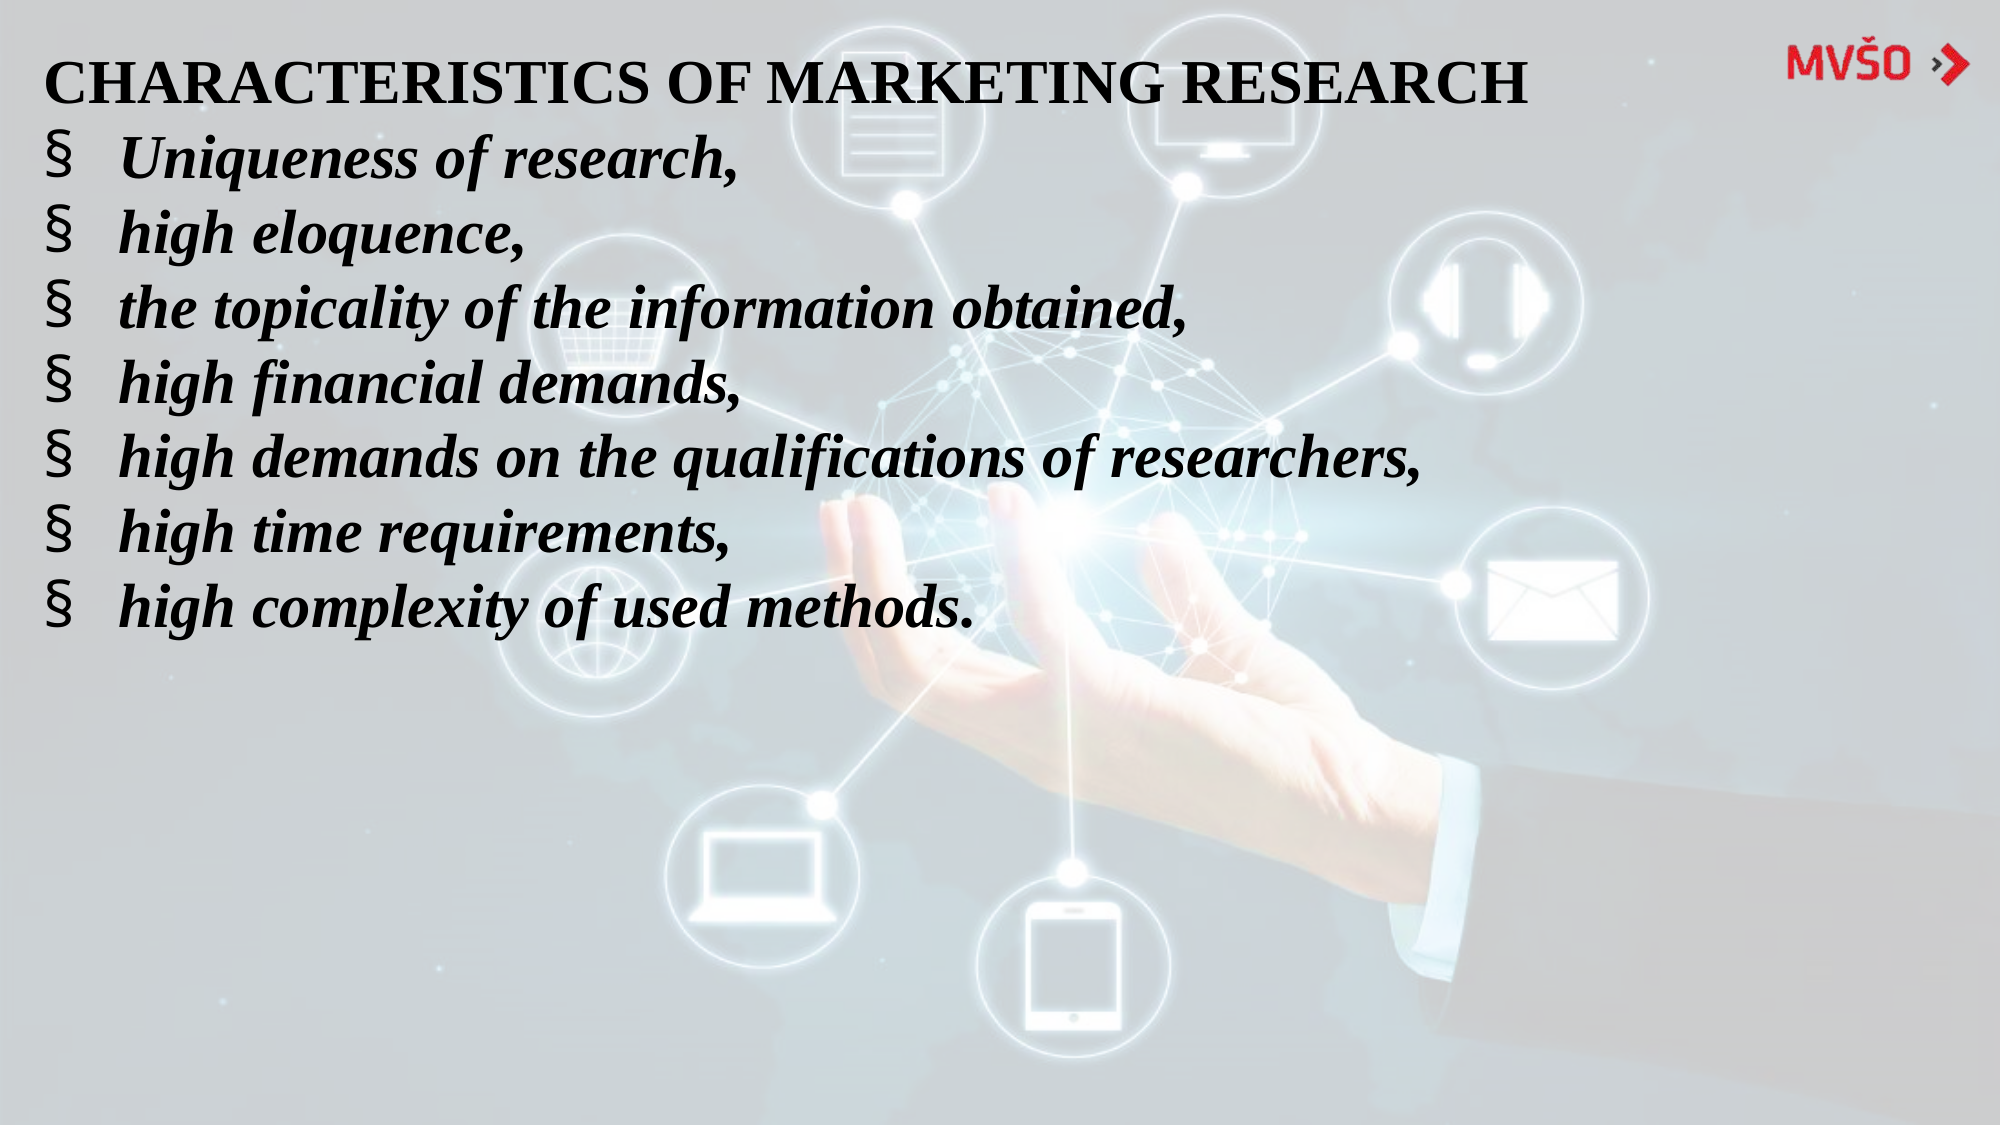

CHARACTERISTICS OF MARKETING RESEARCH
Uniqueness of research,
high eloquence,
the topicality of the information obtained,
high financial demands,
high demands on the qualifications of researchers,
high time requirements,
high complexity of used methods.